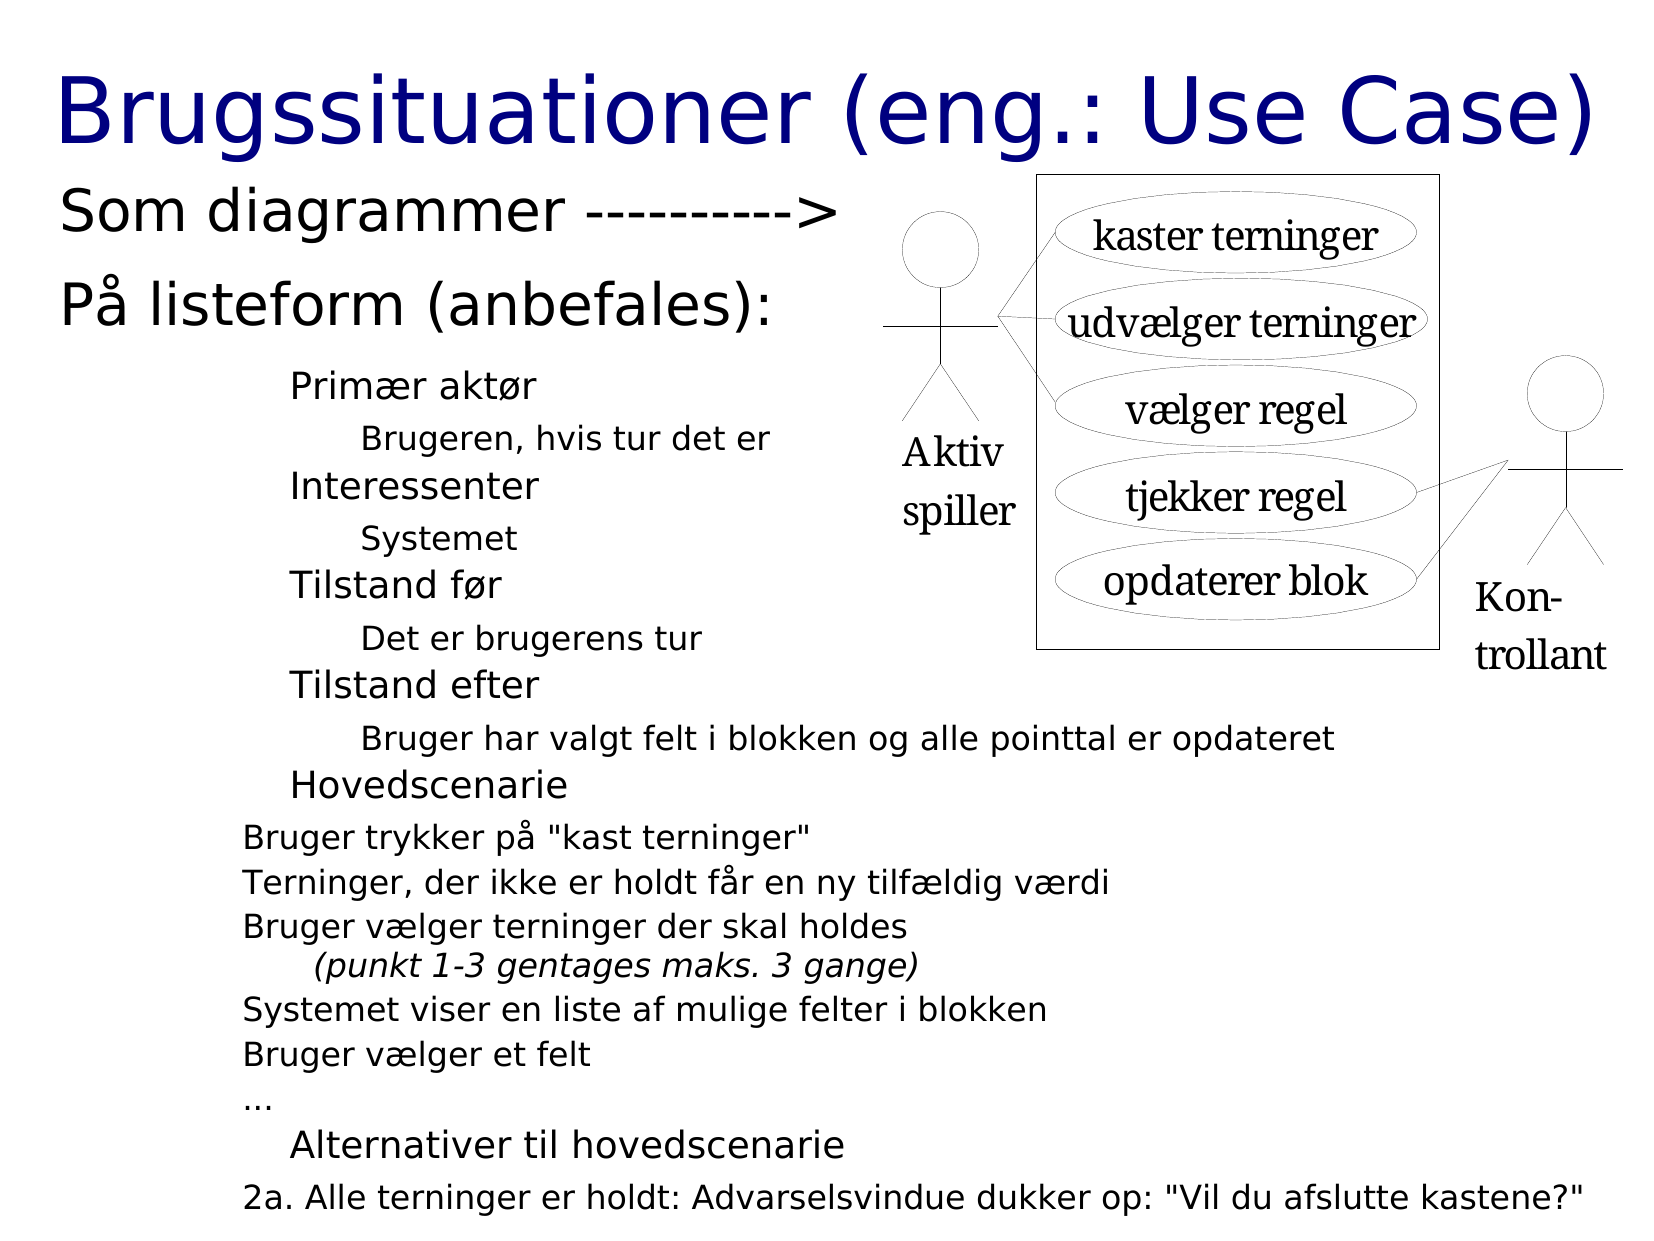

# Brugssituationer (eng.: Use Case)
Som diagrammer ---------->
På listeform (anbefales):
Primær aktør
Brugeren, hvis tur det er
Interessenter
Systemet
Tilstand før
Det er brugerens tur
Tilstand efter
Bruger har valgt felt i blokken og alle pointtal er opdateret
Hovedscenarie
Bruger trykker på "kast terninger"
Terninger, der ikke er holdt får en ny tilfældig værdi
Bruger vælger terninger der skal holdes
(punkt 1-3 gentages maks. 3 gange)
Systemet viser en liste af mulige felter i blokken
Bruger vælger et felt
...
Alternativer til hovedscenarie
2a. Alle terninger er holdt: Advarselsvindue dukker op: "Vil du afslutte kastene?"